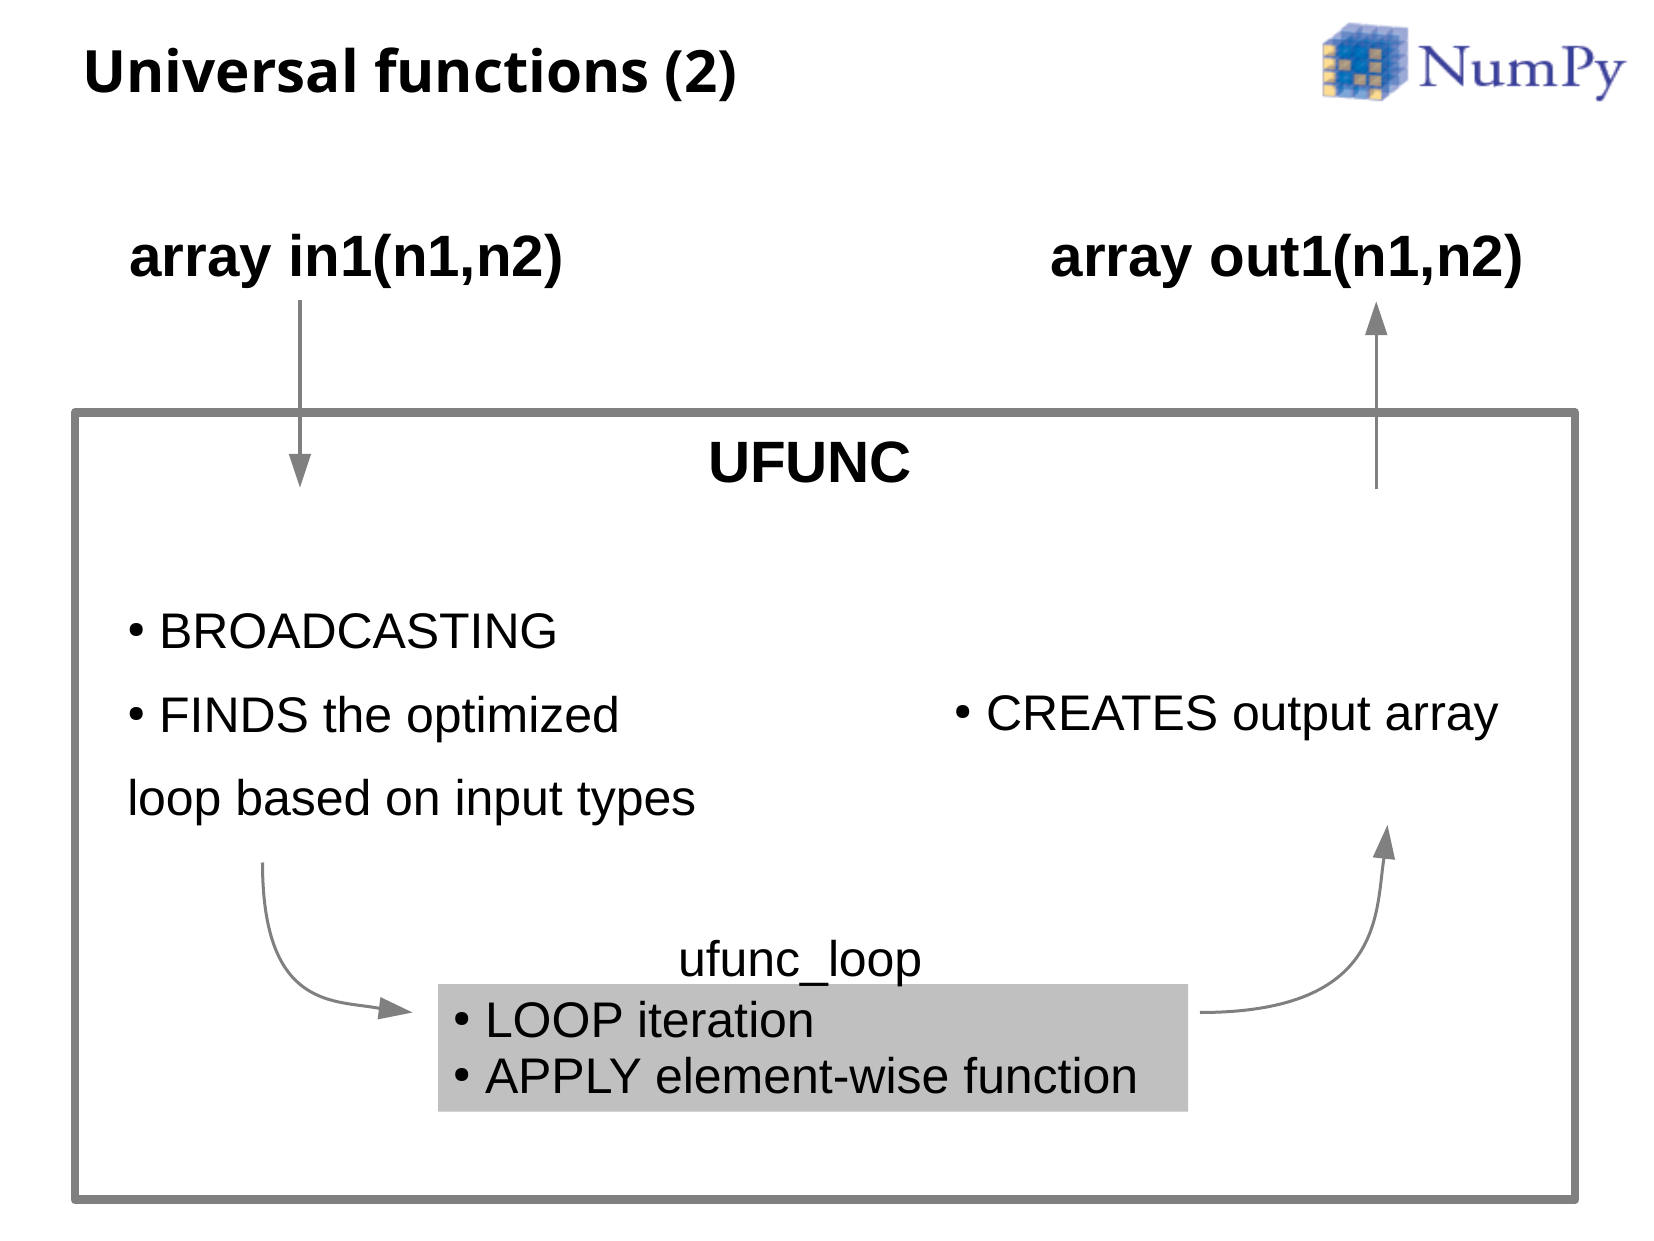

# Universal functions (2)
array in1(n1,n2)
array out1(n1,n2)
UFUNC
 BROADCASTING
 FINDS the optimized loop based on input types
 CREATES output array
ufunc_loop
 LOOP iteration
 APPLY element-wise function